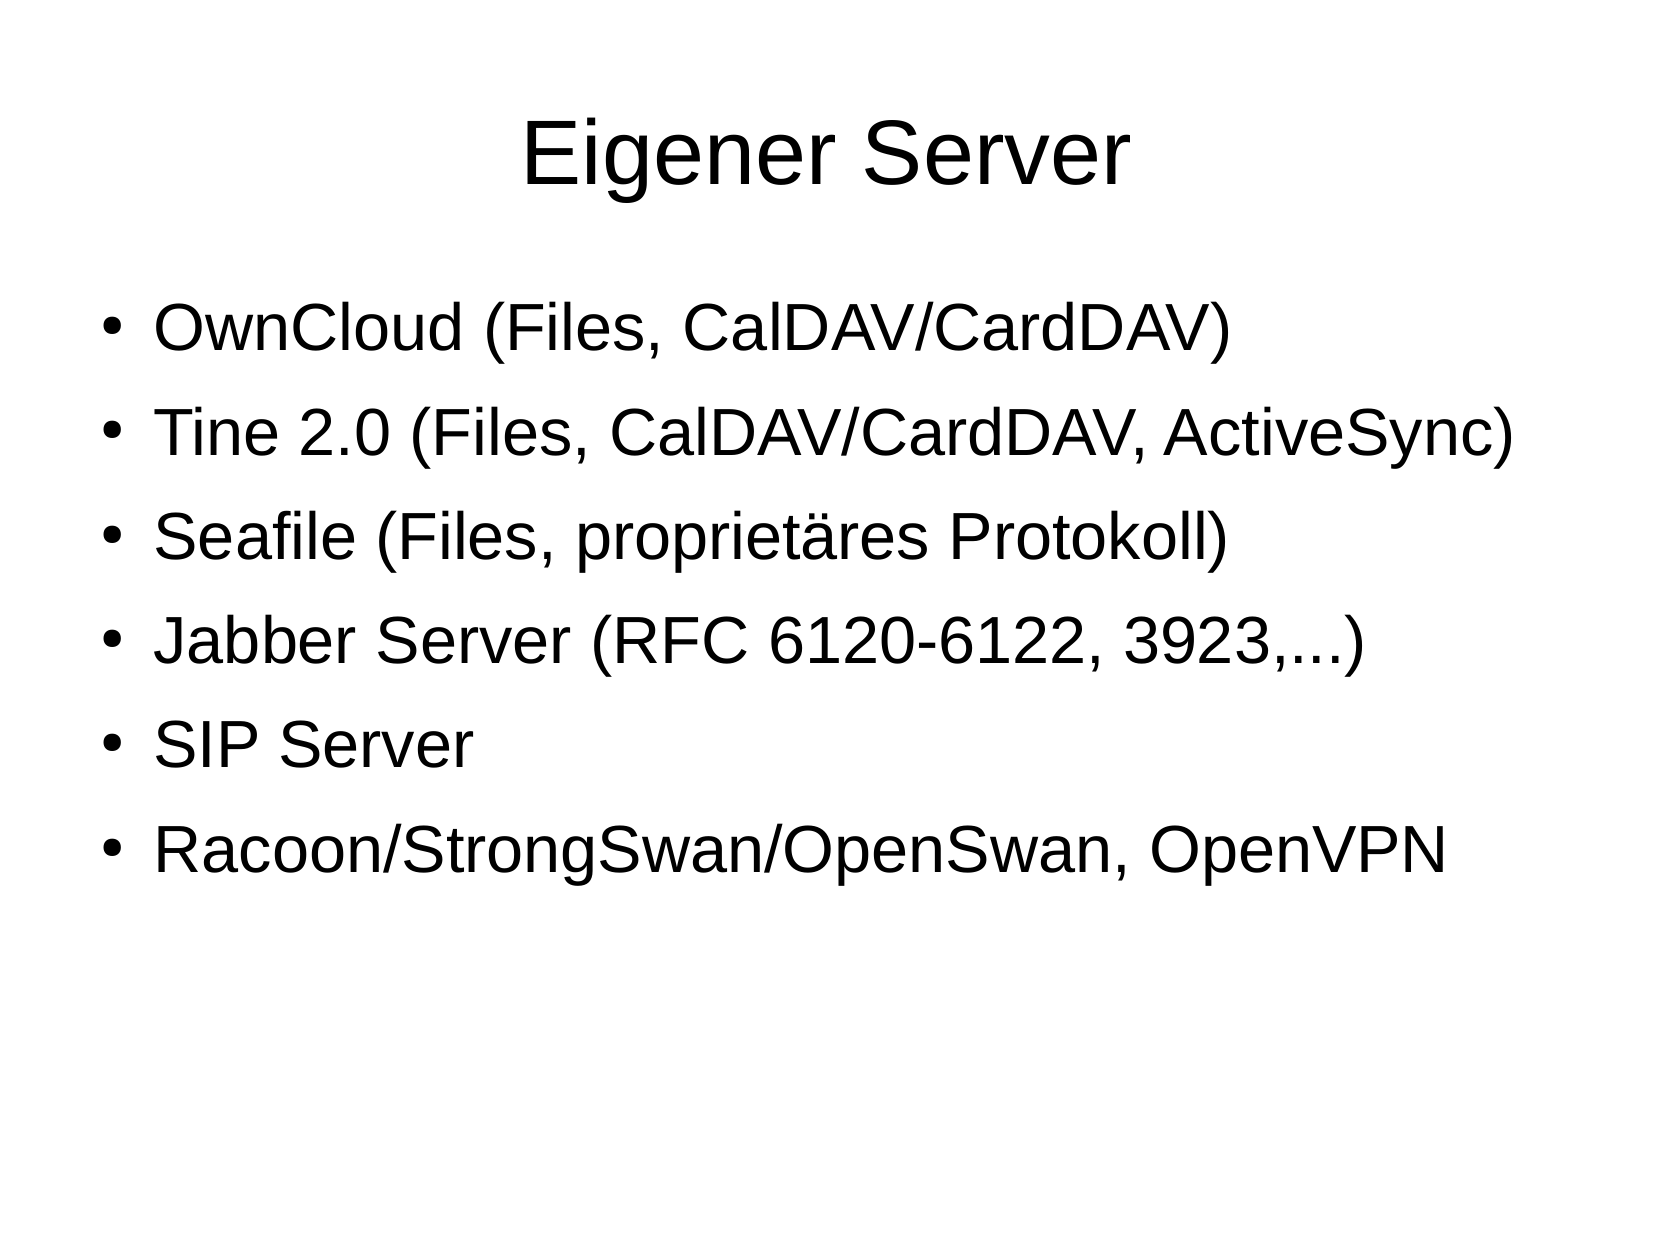

# Eigener Server
OwnCloud (Files, CalDAV/CardDAV)
Tine 2.0 (Files, CalDAV/CardDAV, ActiveSync)
Seafile (Files, proprietäres Protokoll)
Jabber Server (RFC 6120-6122, 3923,...)
SIP Server
Racoon/StrongSwan/OpenSwan, OpenVPN